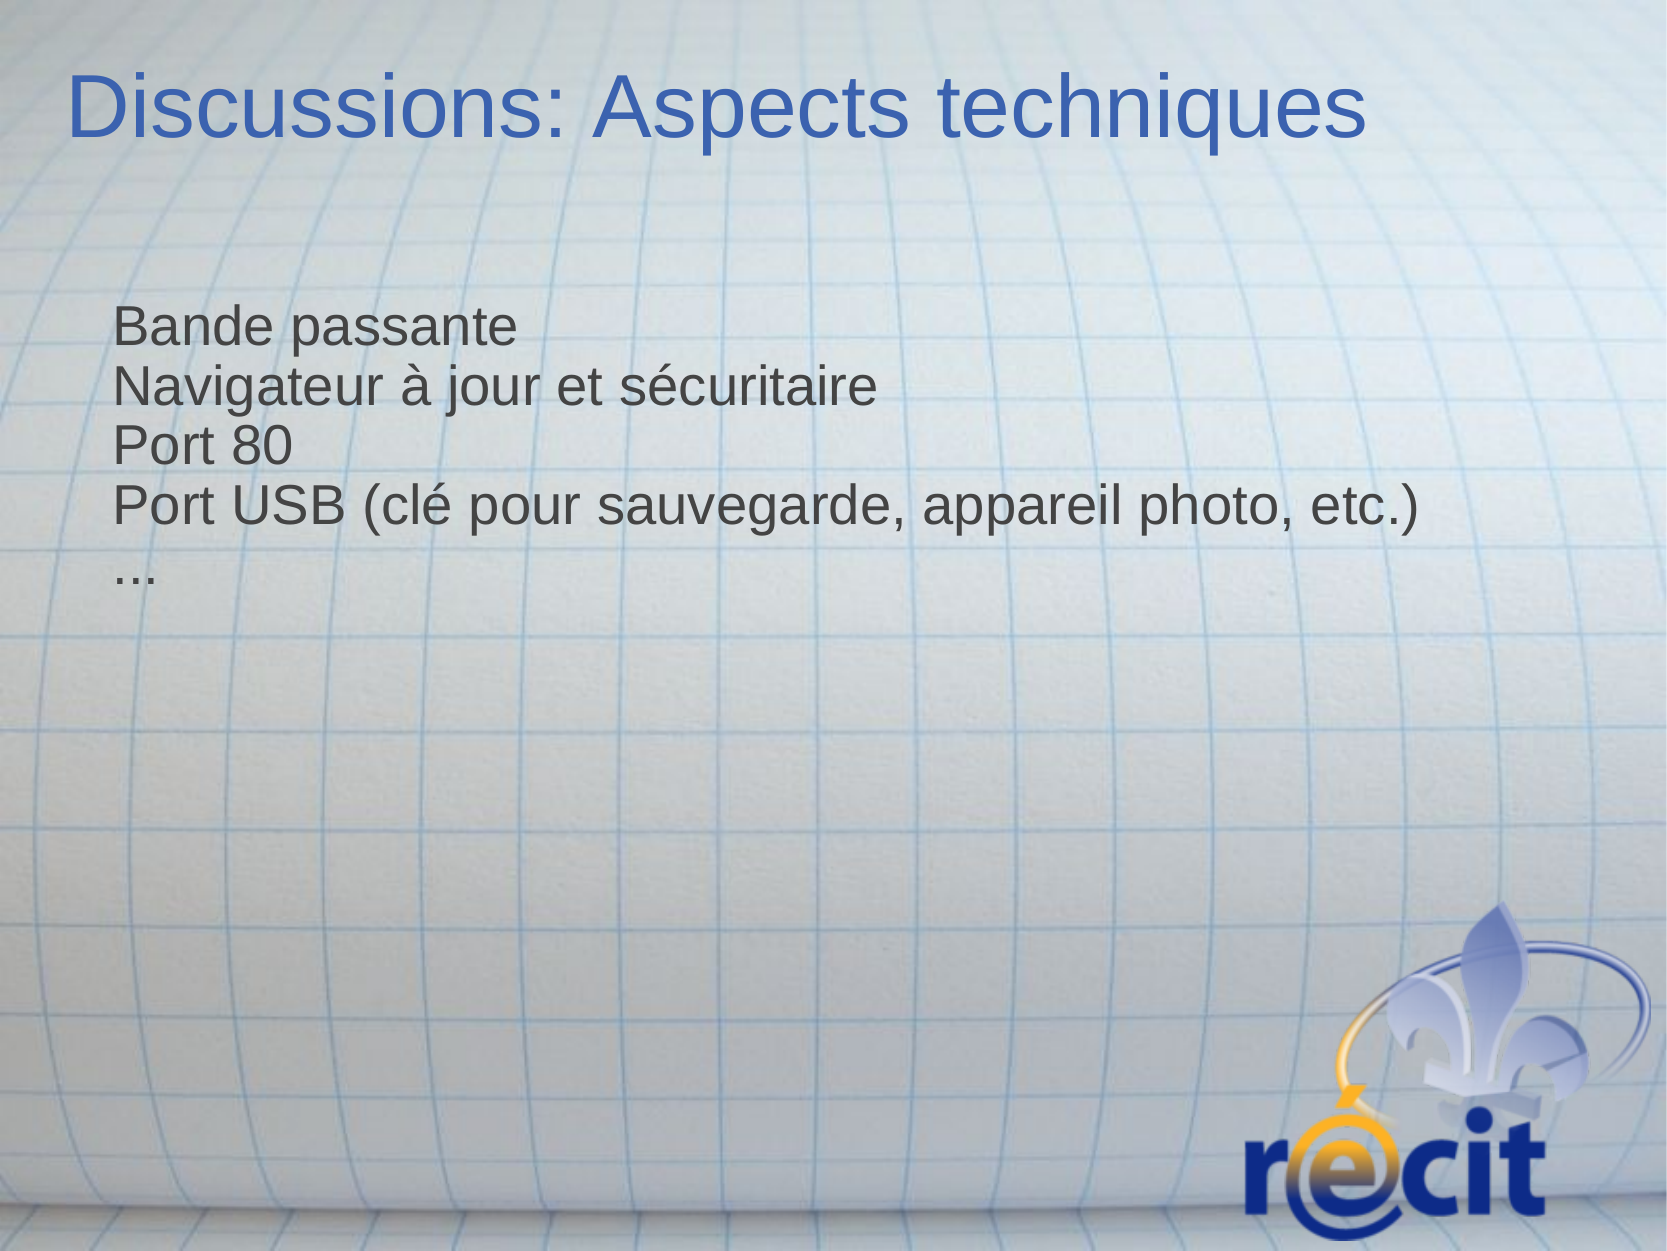

# Discussions: Aspects techniques
Bande passante
Navigateur à jour et sécuritaire
Port 80
Port USB (clé pour sauvegarde, appareil photo, etc.)‏
...